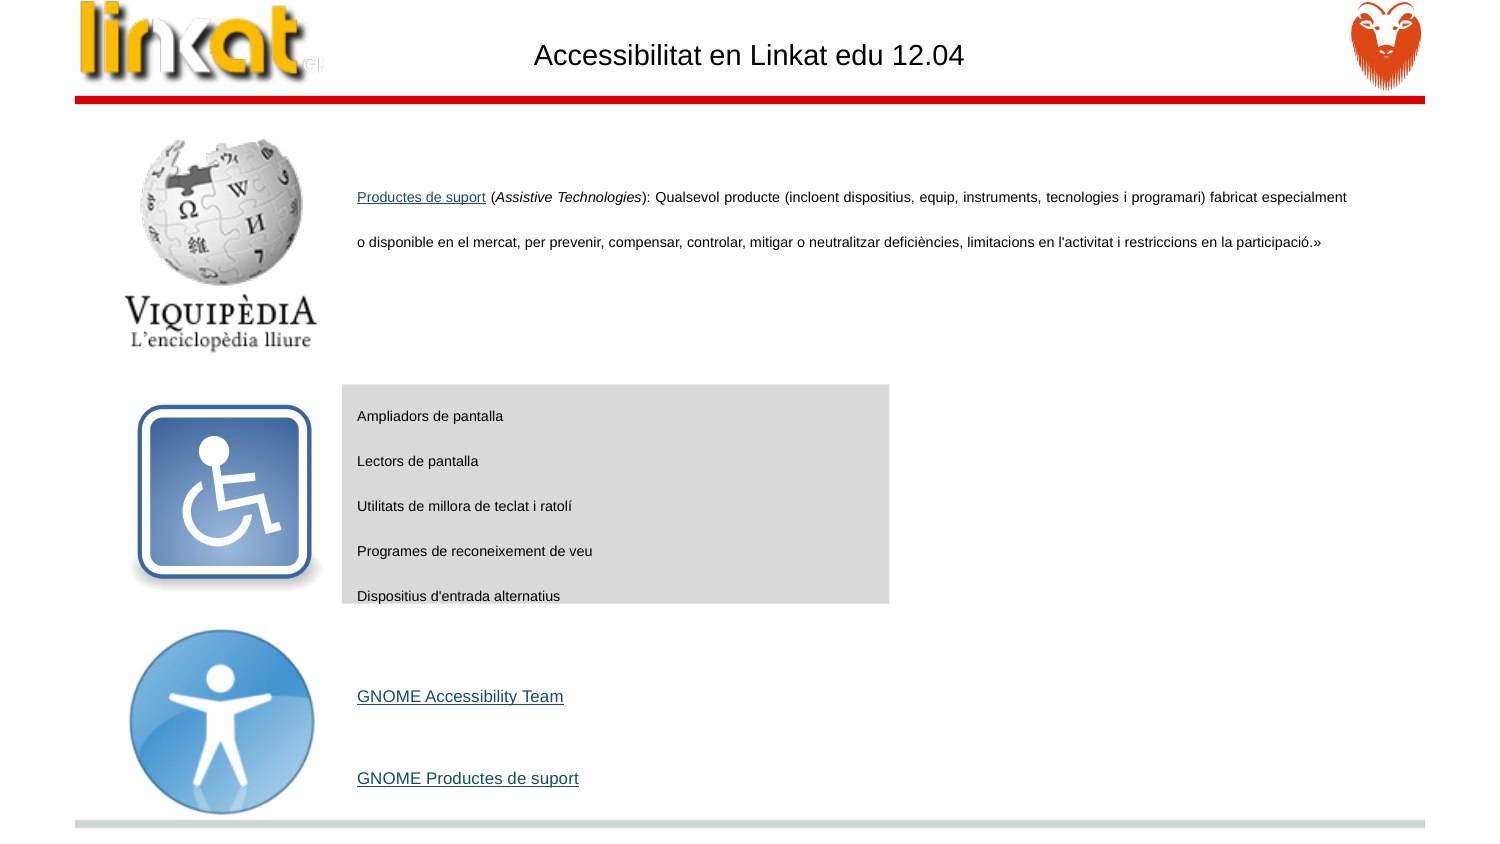

Productes de suport (Assistive Technologies): Qualsevol producte (incloent dispositius, equip, instruments, tecnologies i programari) fabricat especialment o disponible en el mercat, per prevenir, compensar, controlar, mitigar o neutralitzar deficiències, limitacions en l'activitat i restriccions en la participació.»
Ampliadors de pantalla
Lectors de pantalla
Utilitats de millora de teclat i ratolí
Programes de reconeixement de veu
Dispositius d'entrada alternatius
GNOME Accessibility Team
GNOME Productes de suport